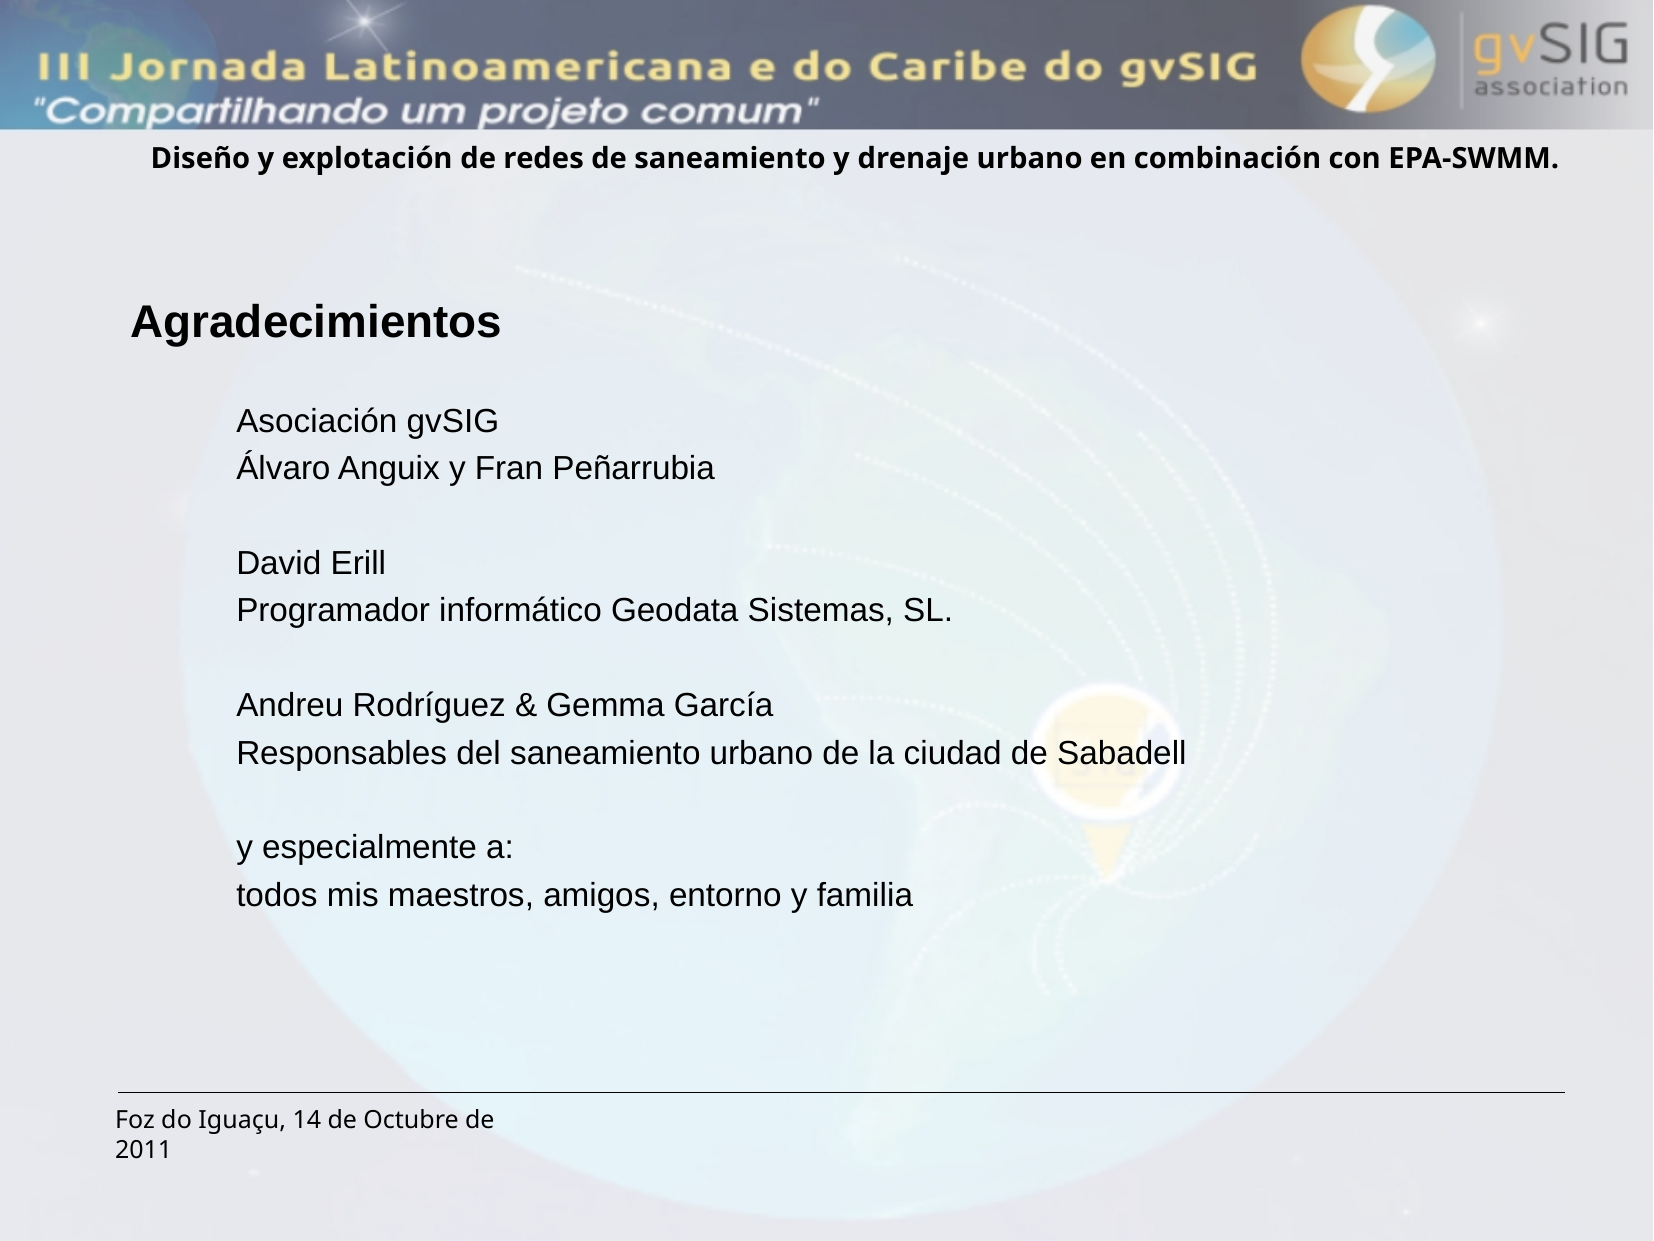

# Diseño y explotación de redes de saneamiento y drenaje urbano en combinación con EPA-SWMM.
 Agradecimientos
Asociación gvSIG
Álvaro Anguix y Fran Peñarrubia
David Erill
Programador informático Geodata Sistemas, SL.
Andreu Rodríguez & Gemma García
Responsables del saneamiento urbano de la ciudad de Sabadell
y especialmente a:
todos mis maestros, amigos, entorno y familia
Foz do Iguaçu, 14 de Octubre de 2011